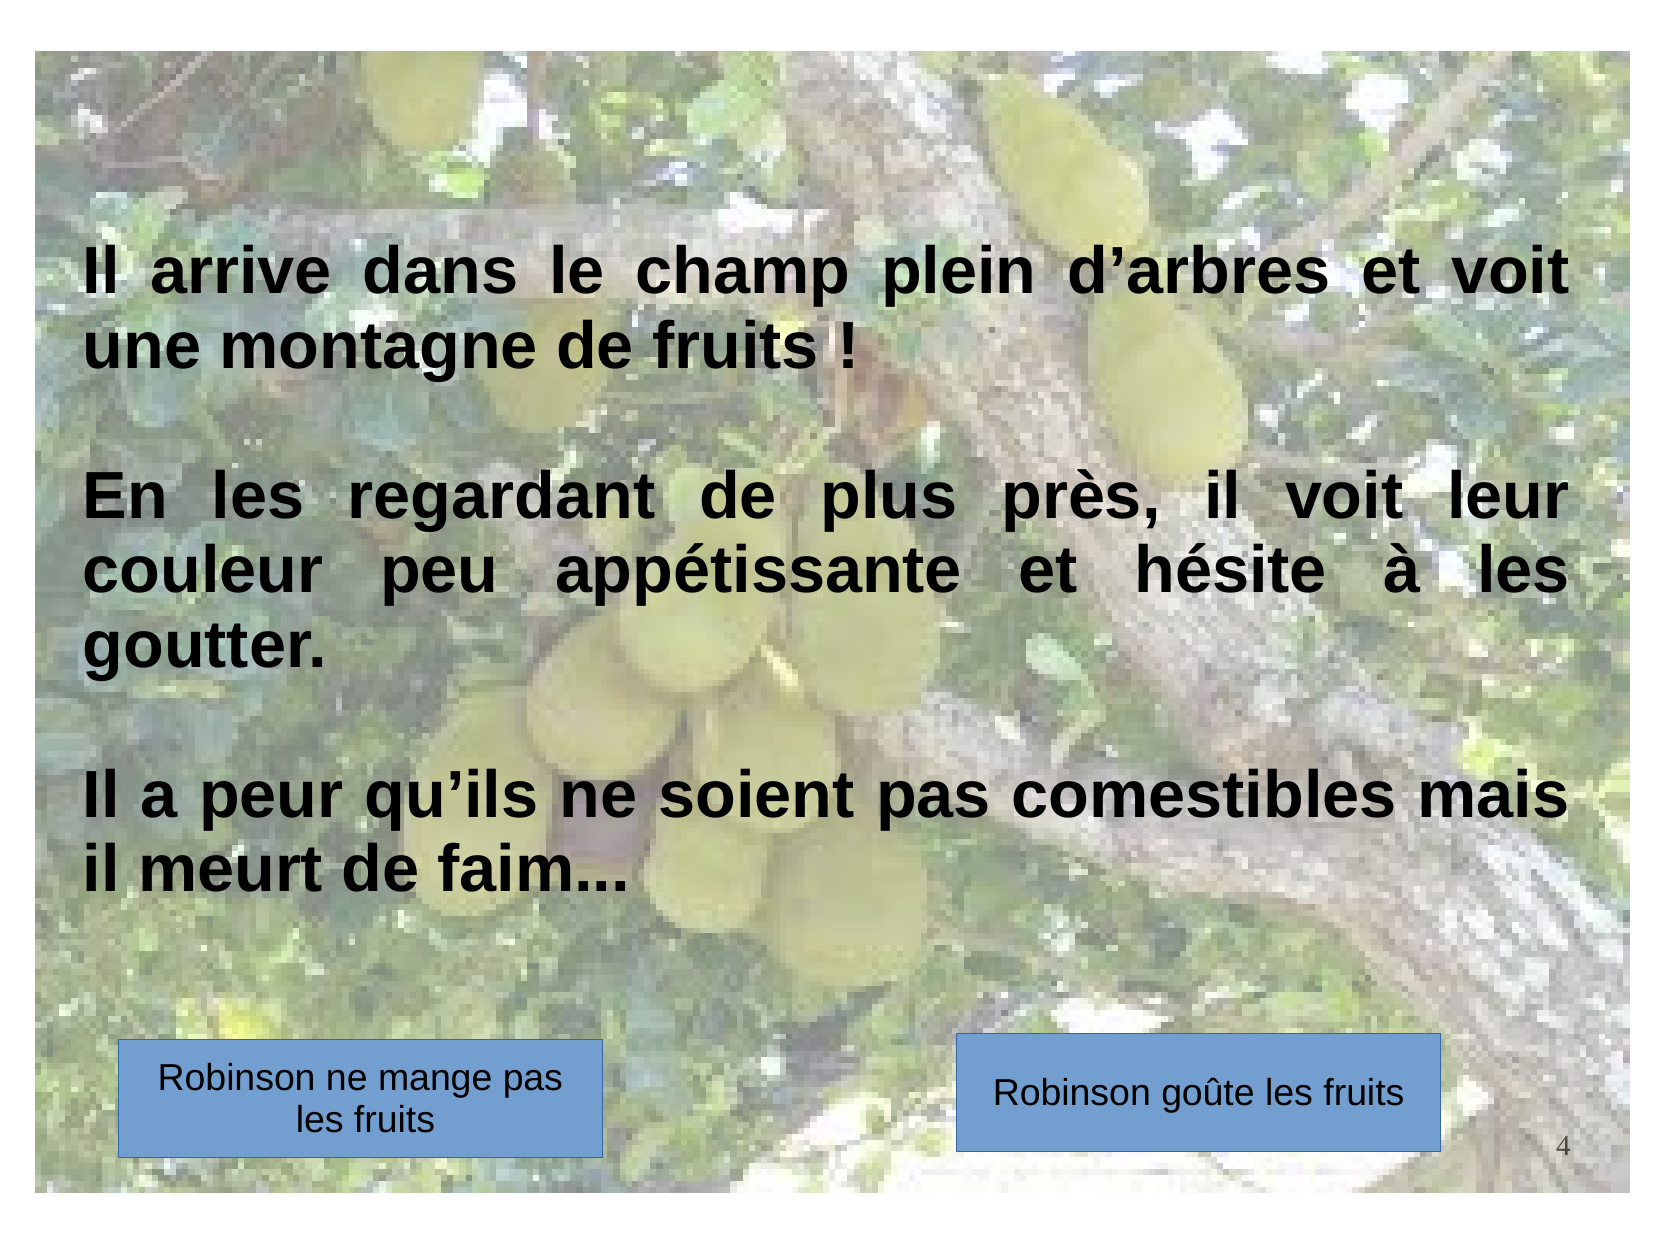

# Il arrive dans le champ plein d’arbres et voit une montagne de fruits !
En les regardant de plus près, il voit leur couleur peu appétissante et hésite à les goutter.
Il a peur qu’ils ne soient pas comestibles mais il meurt de faim...
Robinson goûte les fruits
Robinson ne mange pas
 les fruits
4